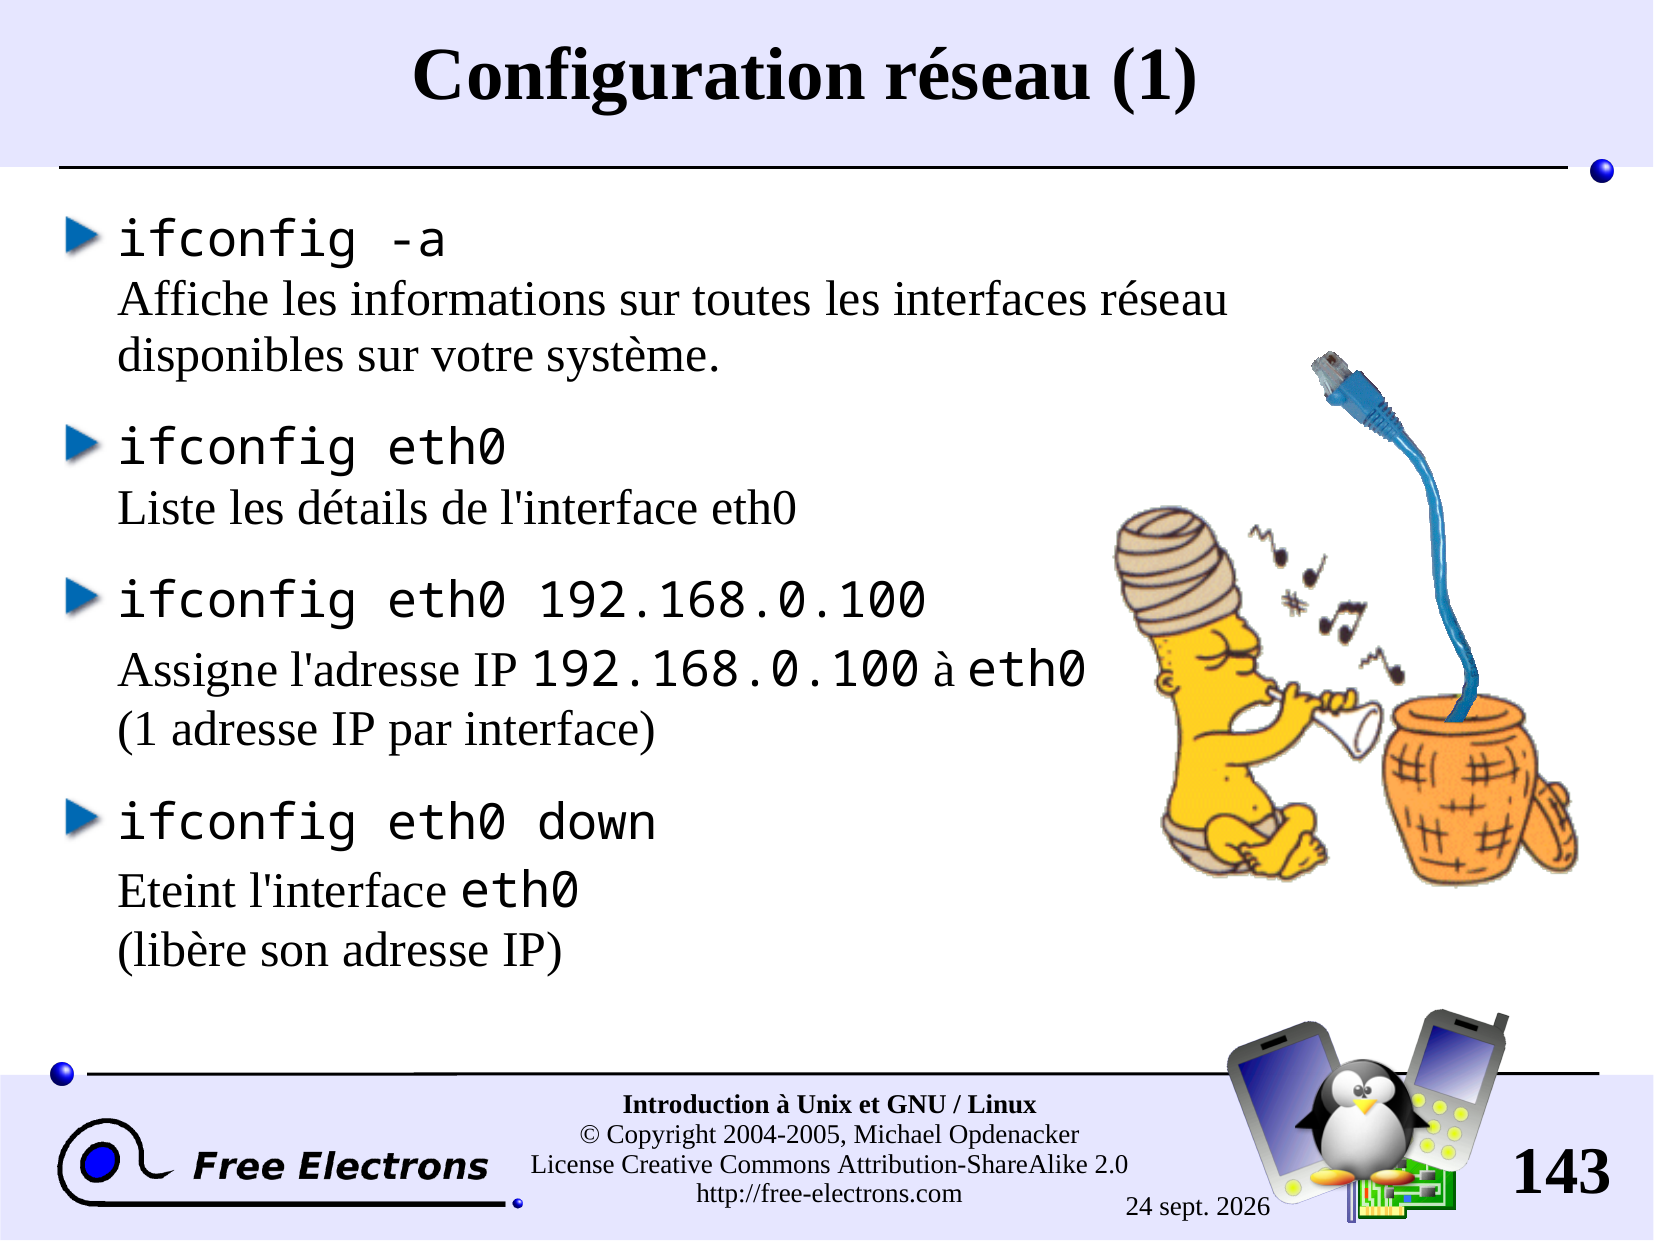

# Configuration réseau (1)
ifconfig -a
Affiche les informations sur toutes les interfaces réseau disponibles sur votre système.
ifconfig eth0
Liste les détails de l'interface eth0
ifconfig eth0 192.168.0.100
Assigne l'adresse IP 192.168.0.100 à eth0
(1 adresse IP par interface)
ifconfig eth0 down
Eteint l'interface eth0
(libère son adresse IP)